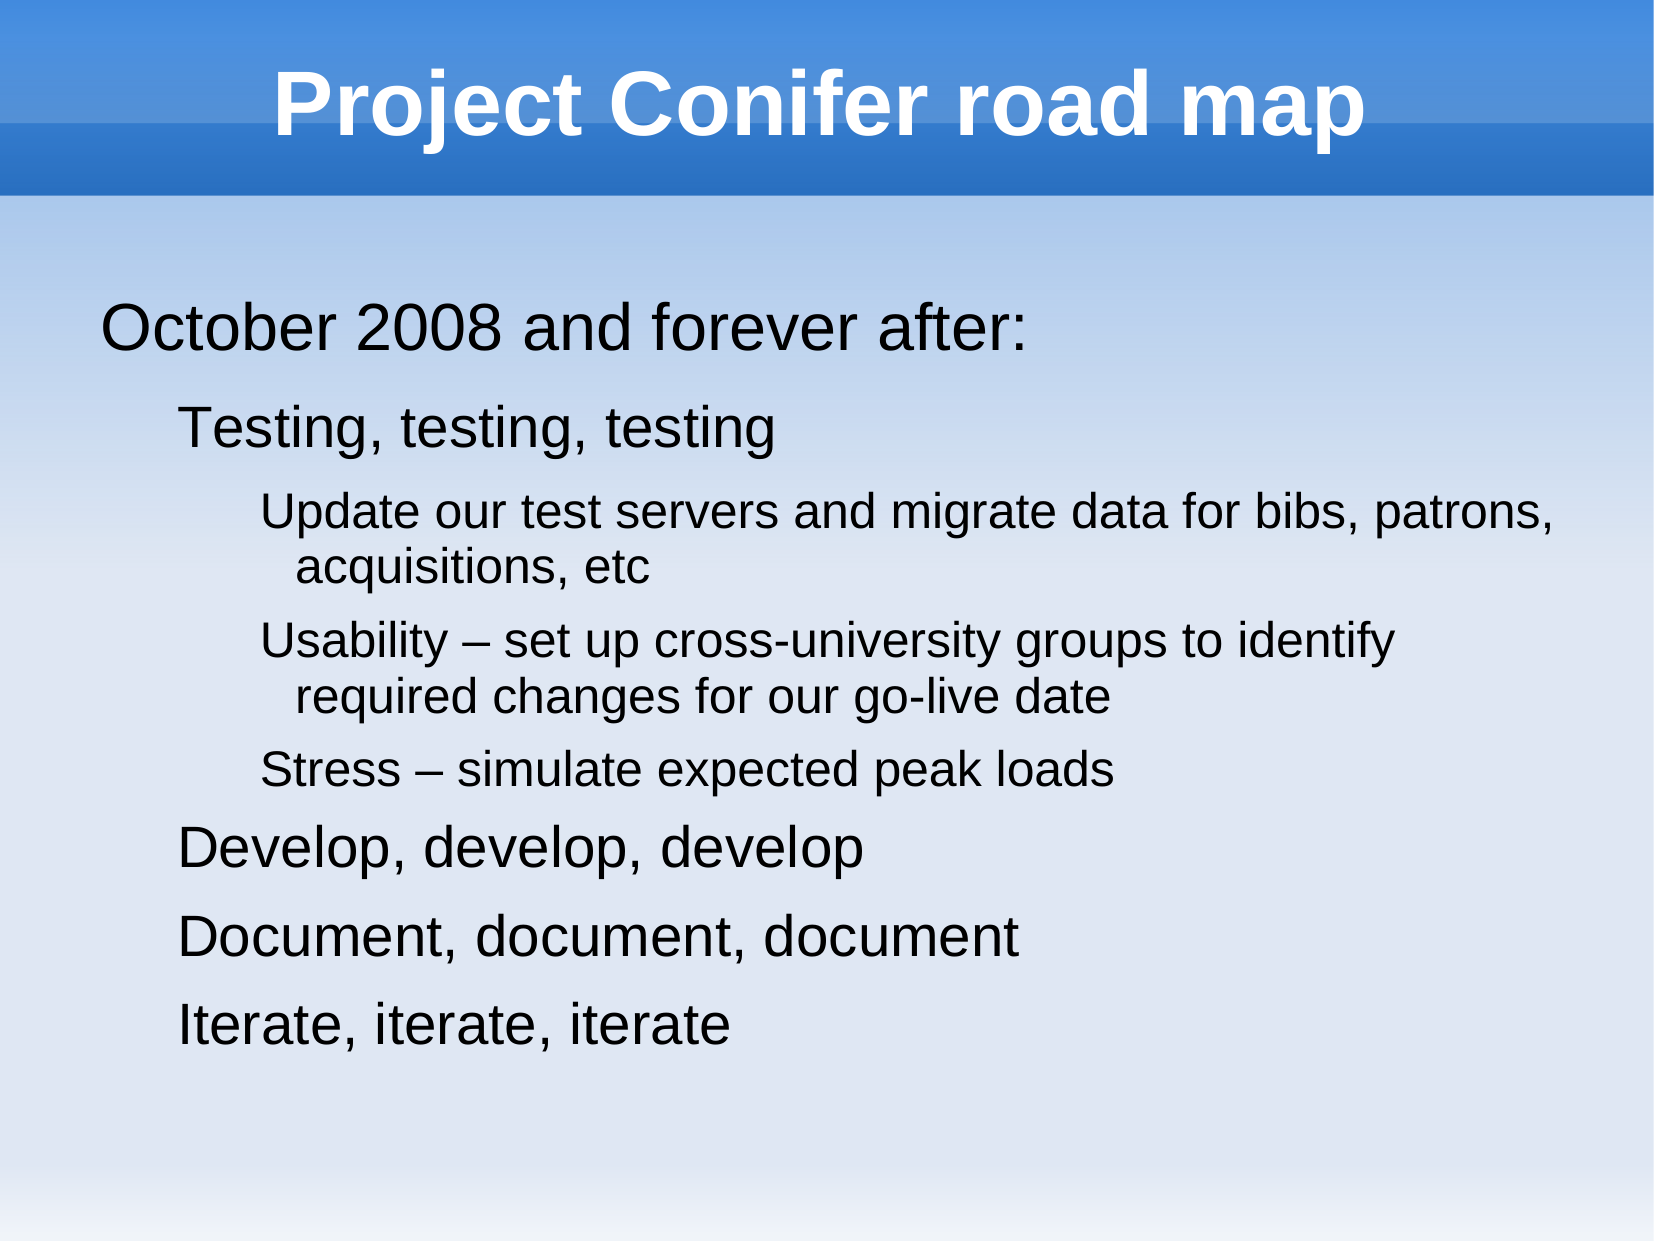

# Project Conifer road map
October 2008 and forever after:
Testing, testing, testing
Update our test servers and migrate data for bibs, patrons, acquisitions, etc
Usability – set up cross-university groups to identify required changes for our go-live date
Stress – simulate expected peak loads
Develop, develop, develop
Document, document, document
Iterate, iterate, iterate